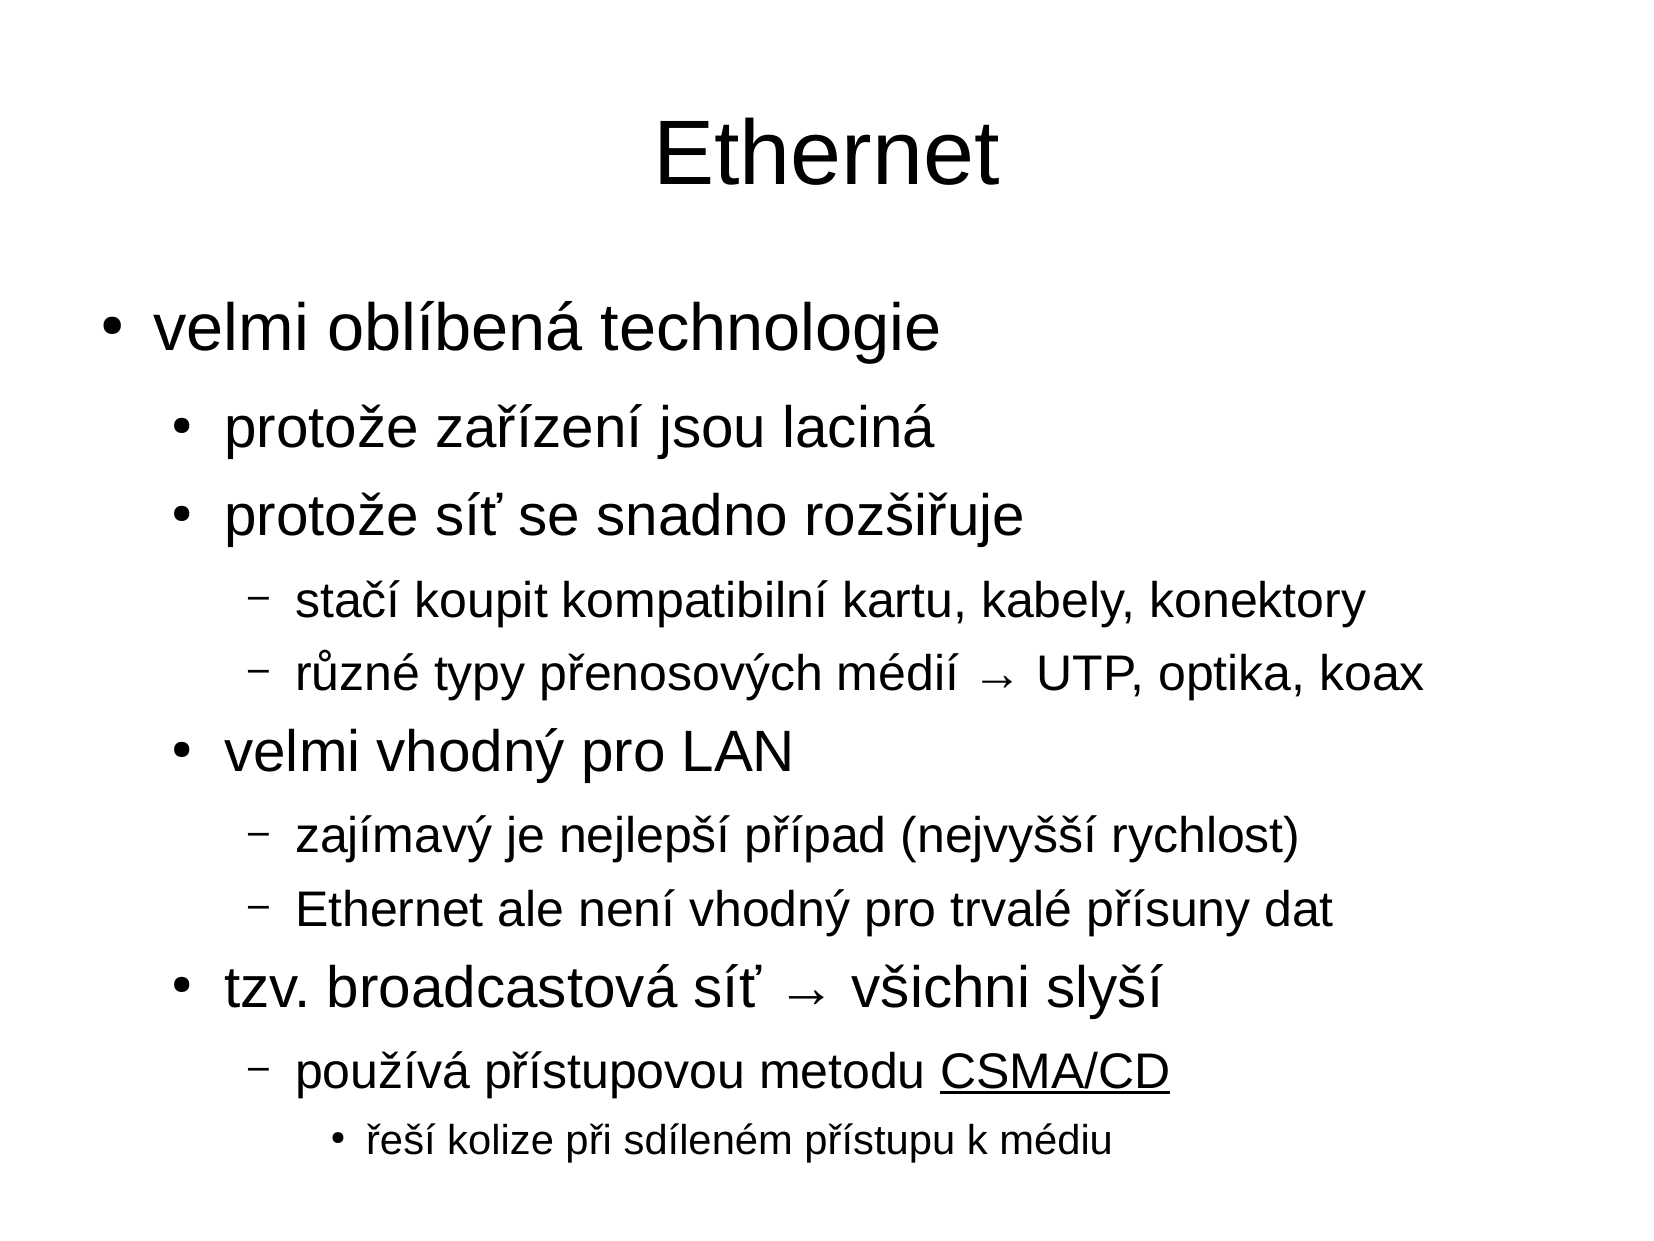

# Ethernet
velmi oblíbená technologie
protože zařízení jsou laciná
protože síť se snadno rozšiřuje
stačí koupit kompatibilní kartu, kabely, konektory
různé typy přenosových médií → UTP, optika, koax
velmi vhodný pro LAN
zajímavý je nejlepší případ (nejvyšší rychlost)
Ethernet ale není vhodný pro trvalé přísuny dat
tzv. broadcastová síť → všichni slyší
používá přístupovou metodu CSMA/CD
řeší kolize při sdíleném přístupu k médiu